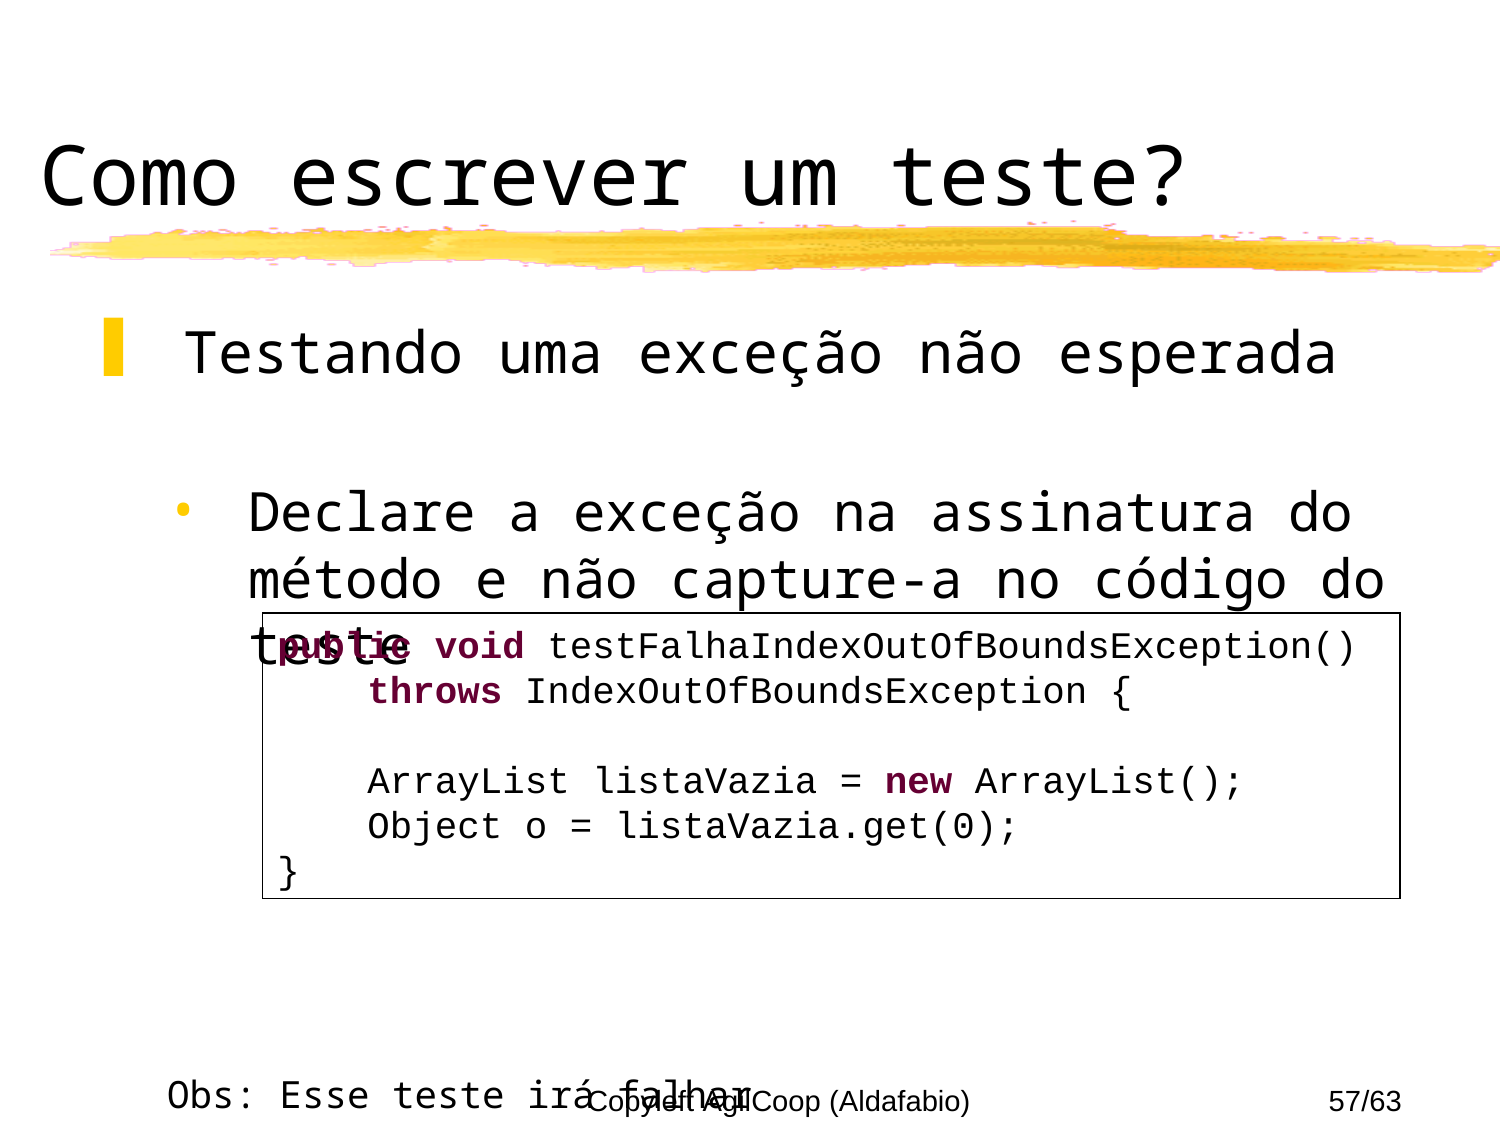

# Como escrever um teste?
Testando uma exceção não esperada
Declare a exceção na assinatura do método e não capture-a no código do teste
Obs: Esse teste irá falhar
public void testFalhaIndexOutOfBoundsException()
 throws IndexOutOfBoundsException {
 ArrayList listaVazia = new ArrayList();
 Object o = listaVazia.get(0);
}
57